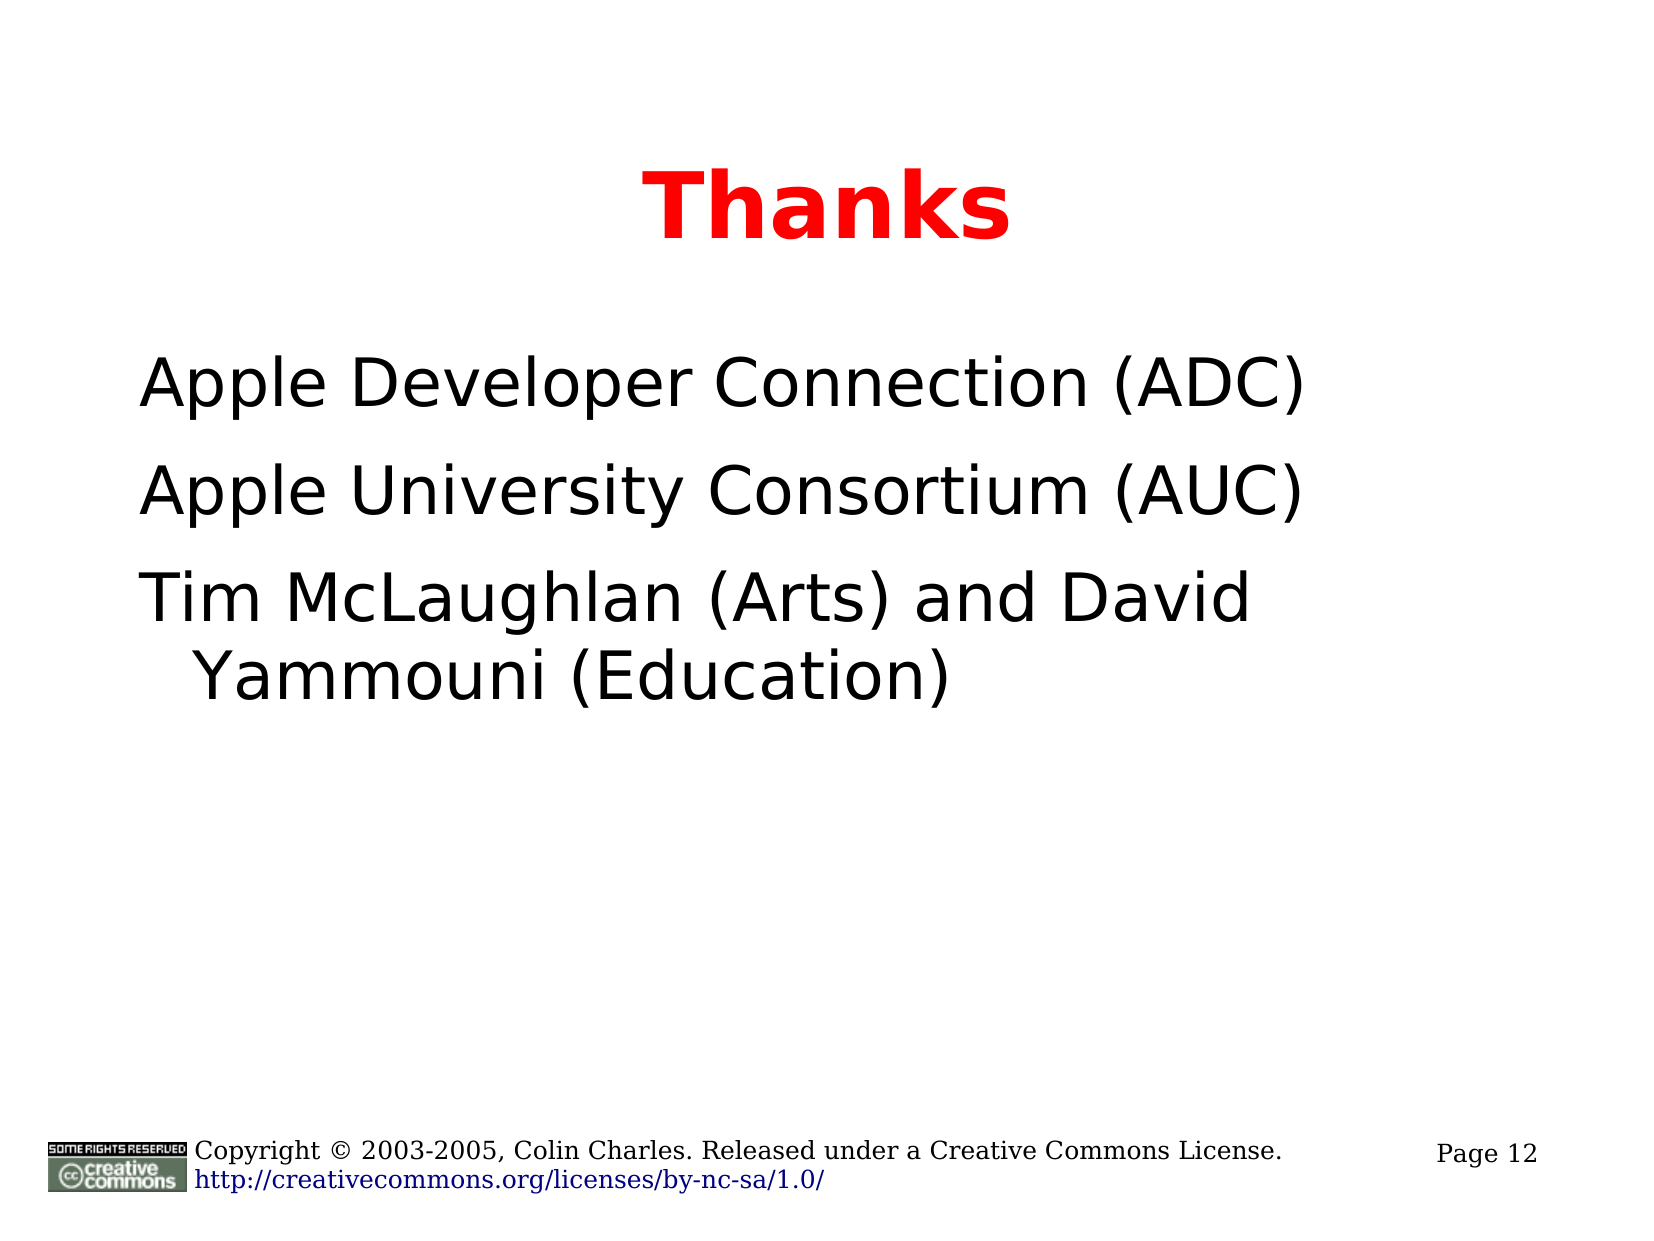

# Thanks
Apple Developer Connection (ADC)
Apple University Consortium (AUC)
Tim McLaughlan (Arts) and David Yammouni (Education)